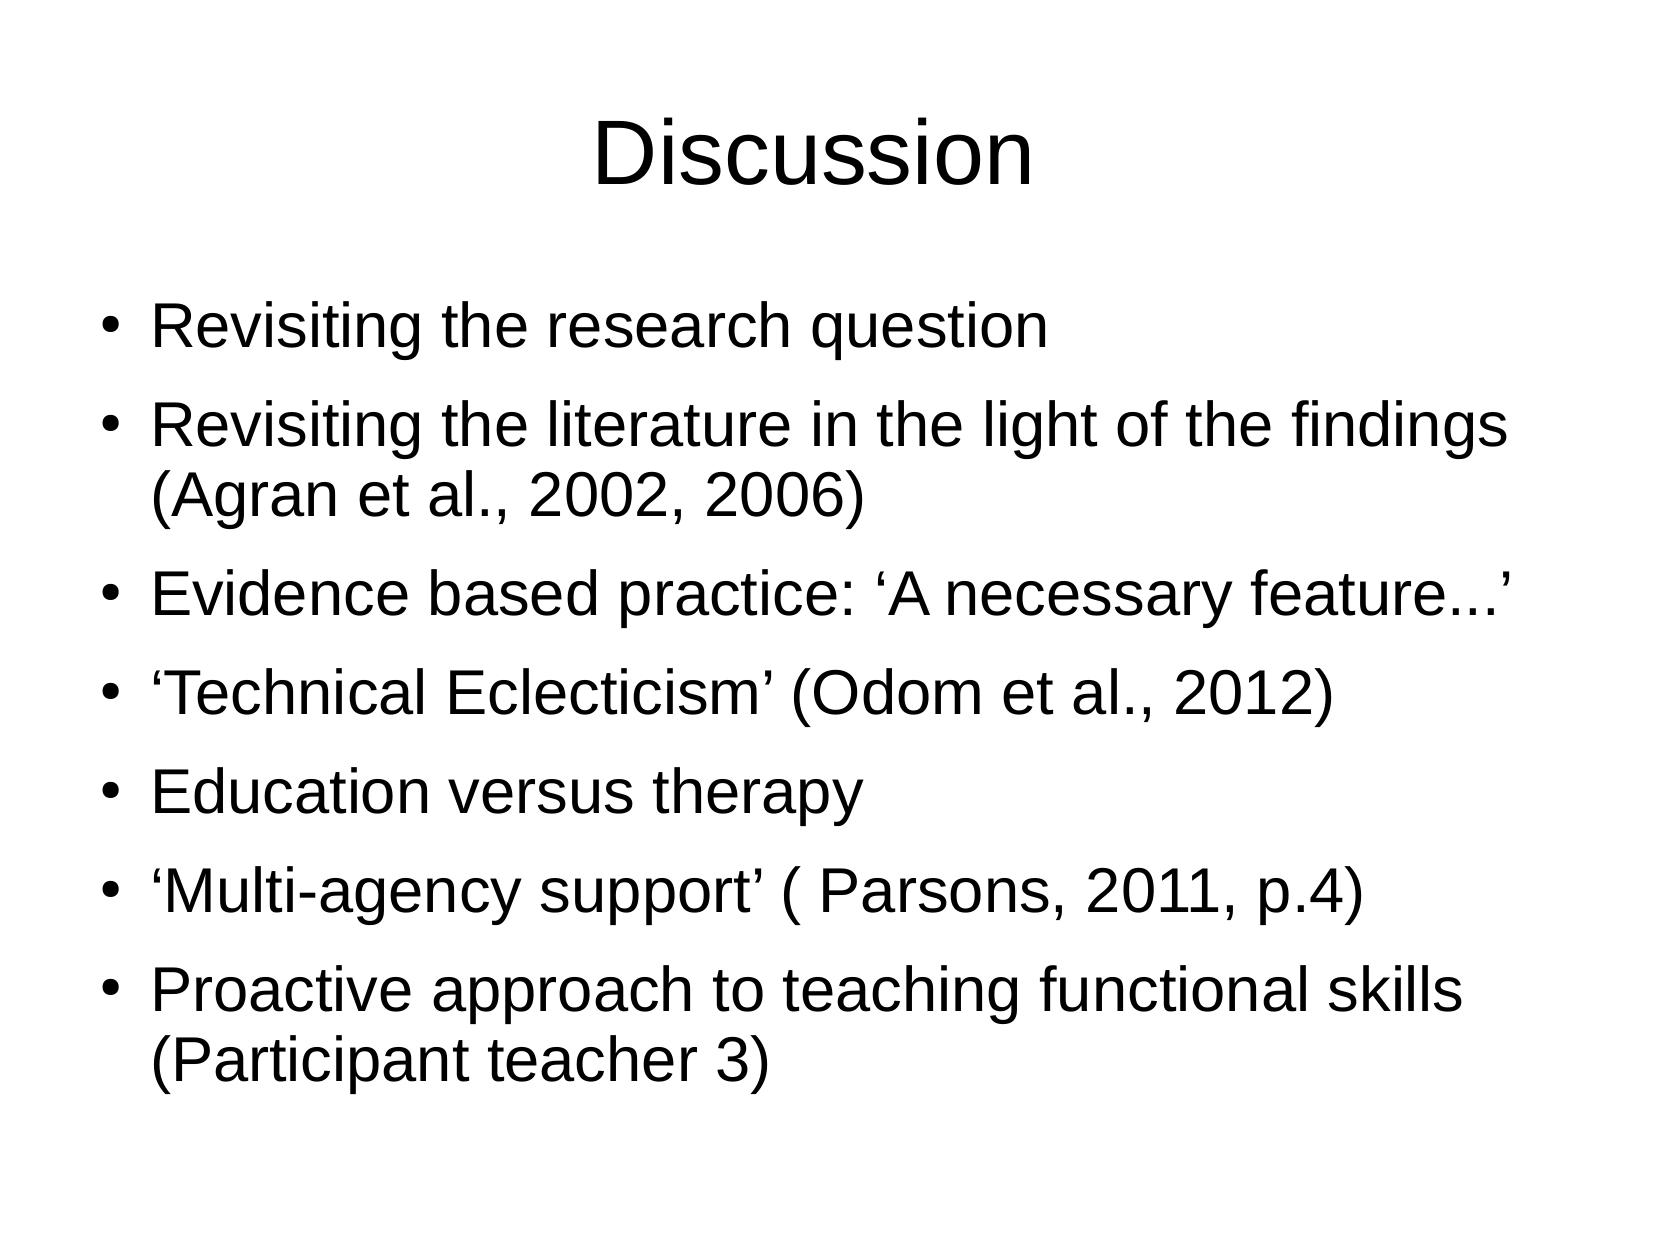

# Discussion
Revisiting the research question
Revisiting the literature in the light of the findings (Agran et al., 2002, 2006)
Evidence based practice: ‘A necessary feature...’
‘Technical Eclecticism’ (Odom et al., 2012)
Education versus therapy
‘Multi-agency support’ ( Parsons, 2011, p.4)
Proactive approach to teaching functional skills (Participant teacher 3)